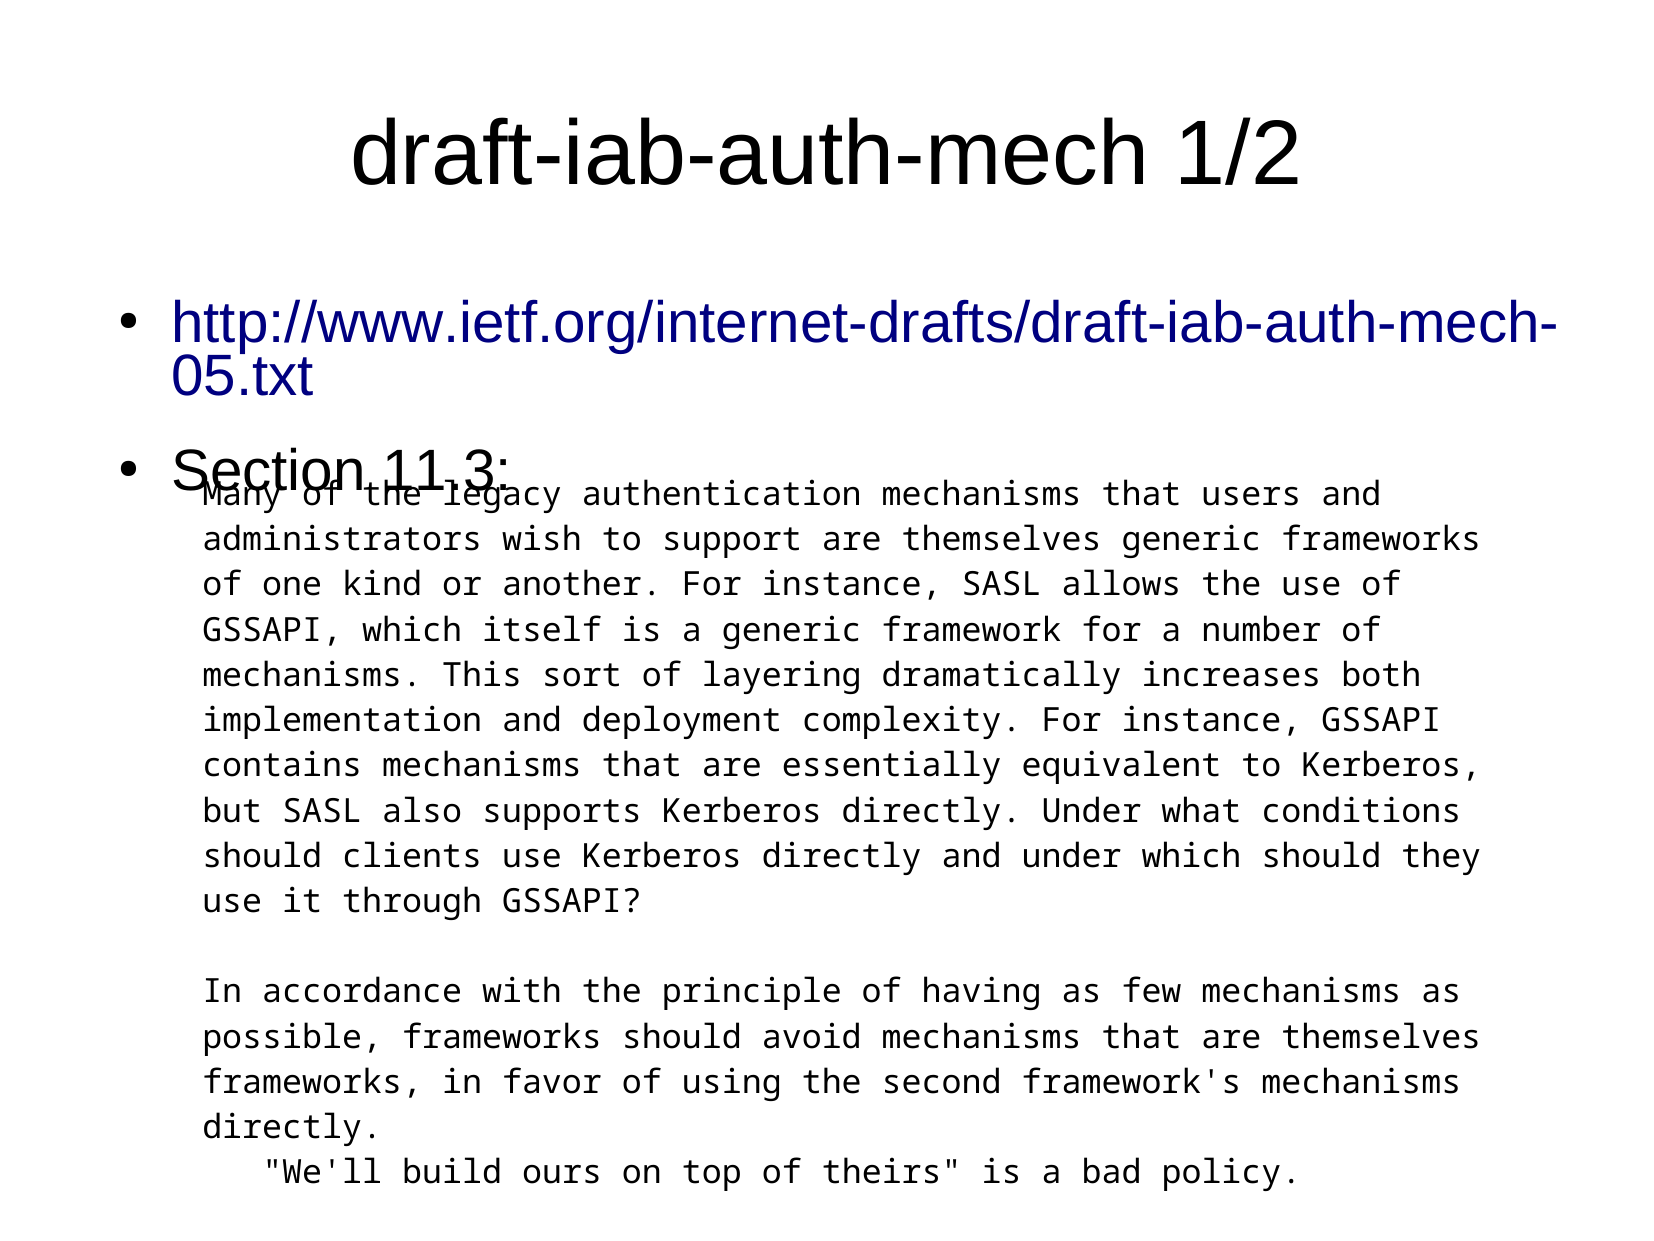

# draft-iab-auth-mech 1/2
http://www.ietf.org/internet-drafts/draft-iab-auth-mech-05.txt
Section 11.3:
Many of the legacy authentication mechanisms that users and administrators wish to support are themselves generic frameworks of one kind or another. For instance, SASL allows the use of GSSAPI, which itself is a generic framework for a number of mechanisms. This sort of layering dramatically increases both implementation and deployment complexity. For instance, GSSAPI contains mechanisms that are essentially equivalent to Kerberos, but SASL also supports Kerberos directly. Under what conditions should clients use Kerberos directly and under which should they use it through GSSAPI?
In accordance with the principle of having as few mechanisms as possible, frameworks should avoid mechanisms that are themselves frameworks, in favor of using the second framework's mechanisms directly.
 "We'll build ours on top of theirs" is a bad policy.